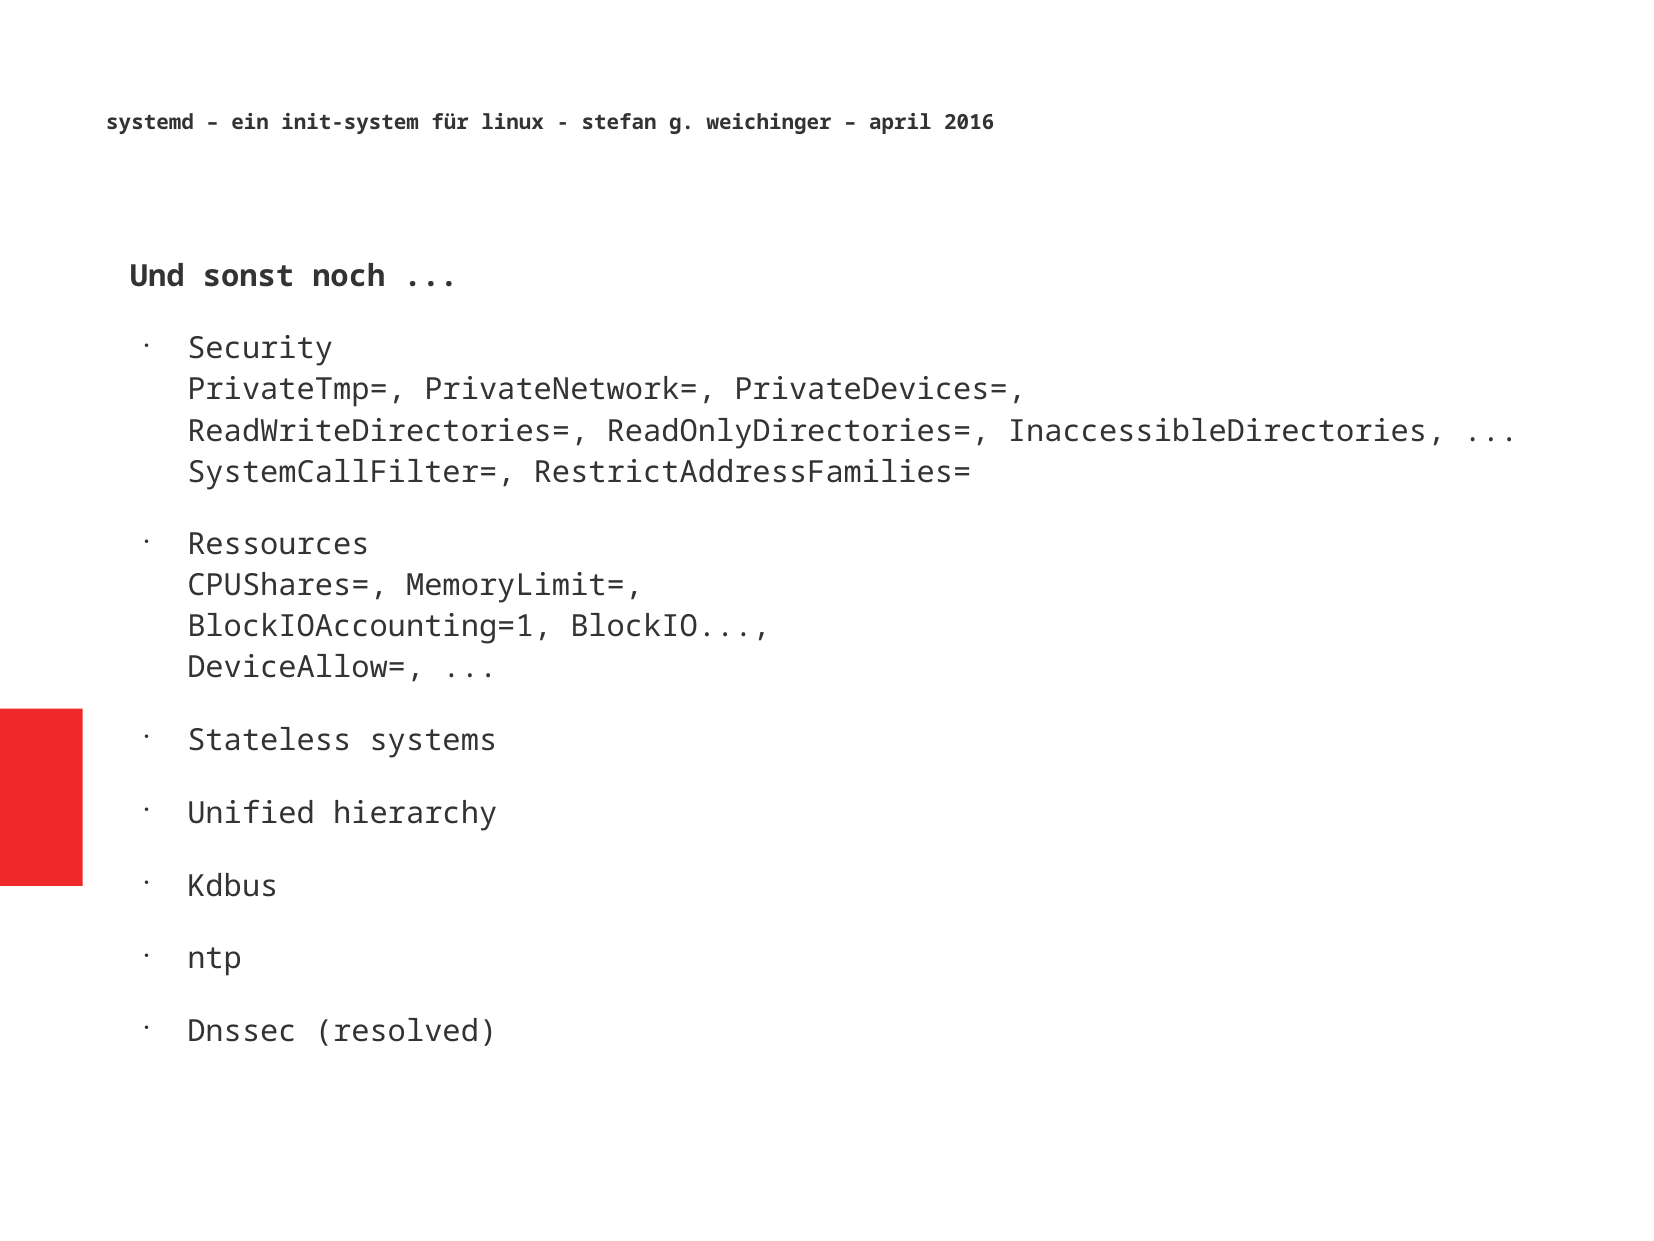

systemd – ein init-system für linux - stefan g. weichinger – april 2016
# Und sonst noch ...
Security
PrivateTmp=, PrivateNetwork=, PrivateDevices=,
ReadWriteDirectories=, ReadOnlyDirectories=, InaccessibleDirectories, ...
SystemCallFilter=, RestrictAddressFamilies=
Ressources
CPUShares=, MemoryLimit=,
BlockIOAccounting=1, BlockIO...,
DeviceAllow=, ...
Stateless systems
Unified hierarchy
Kdbus
ntp
Dnssec (resolved)